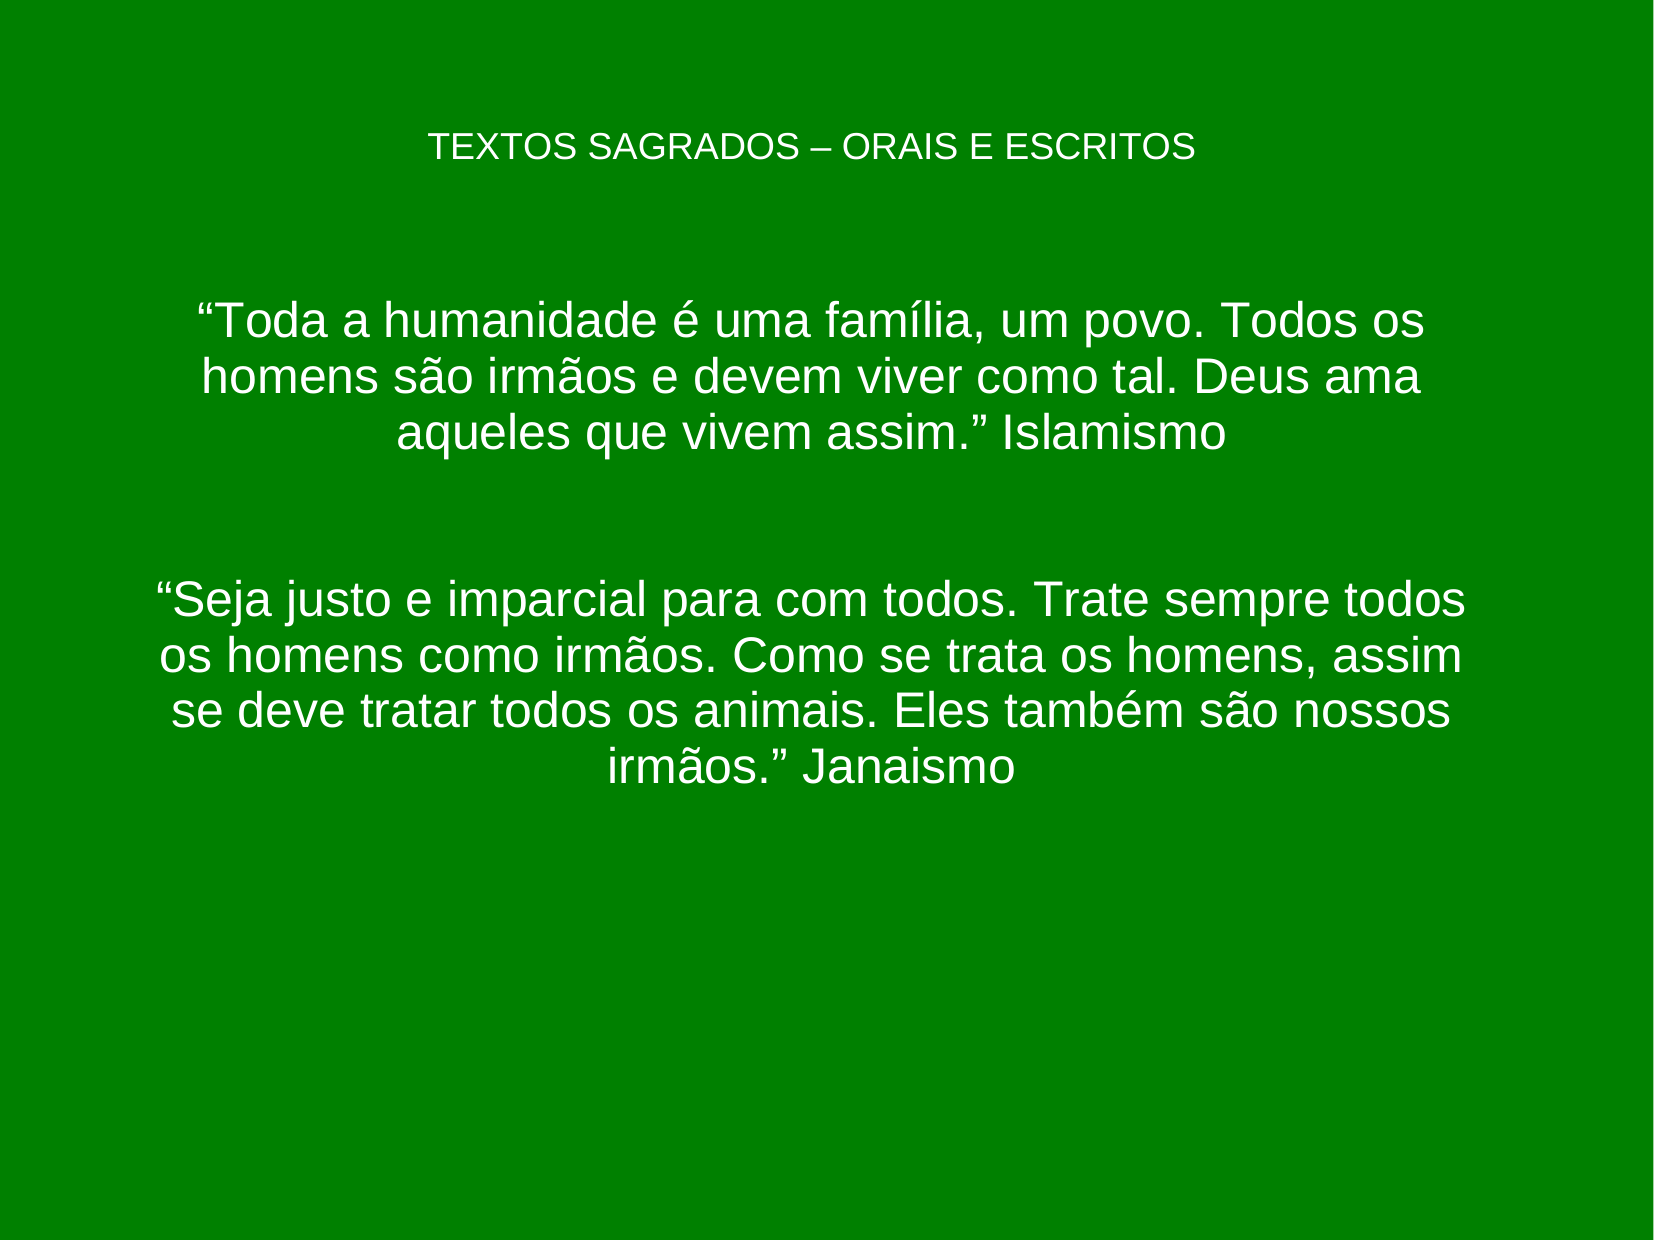

TEXTOS SAGRADOS – ORAIS E ESCRITOS
“Toda a humanidade é uma família, um povo. Todos os homens são irmãos e devem viver como tal. Deus ama aqueles que vivem assim.” Islamismo
“Seja justo e imparcial para com todos. Trate sempre todos os homens como irmãos. Como se trata os homens, assim se deve tratar todos os animais. Eles também são nossos irmãos.” Janaismo